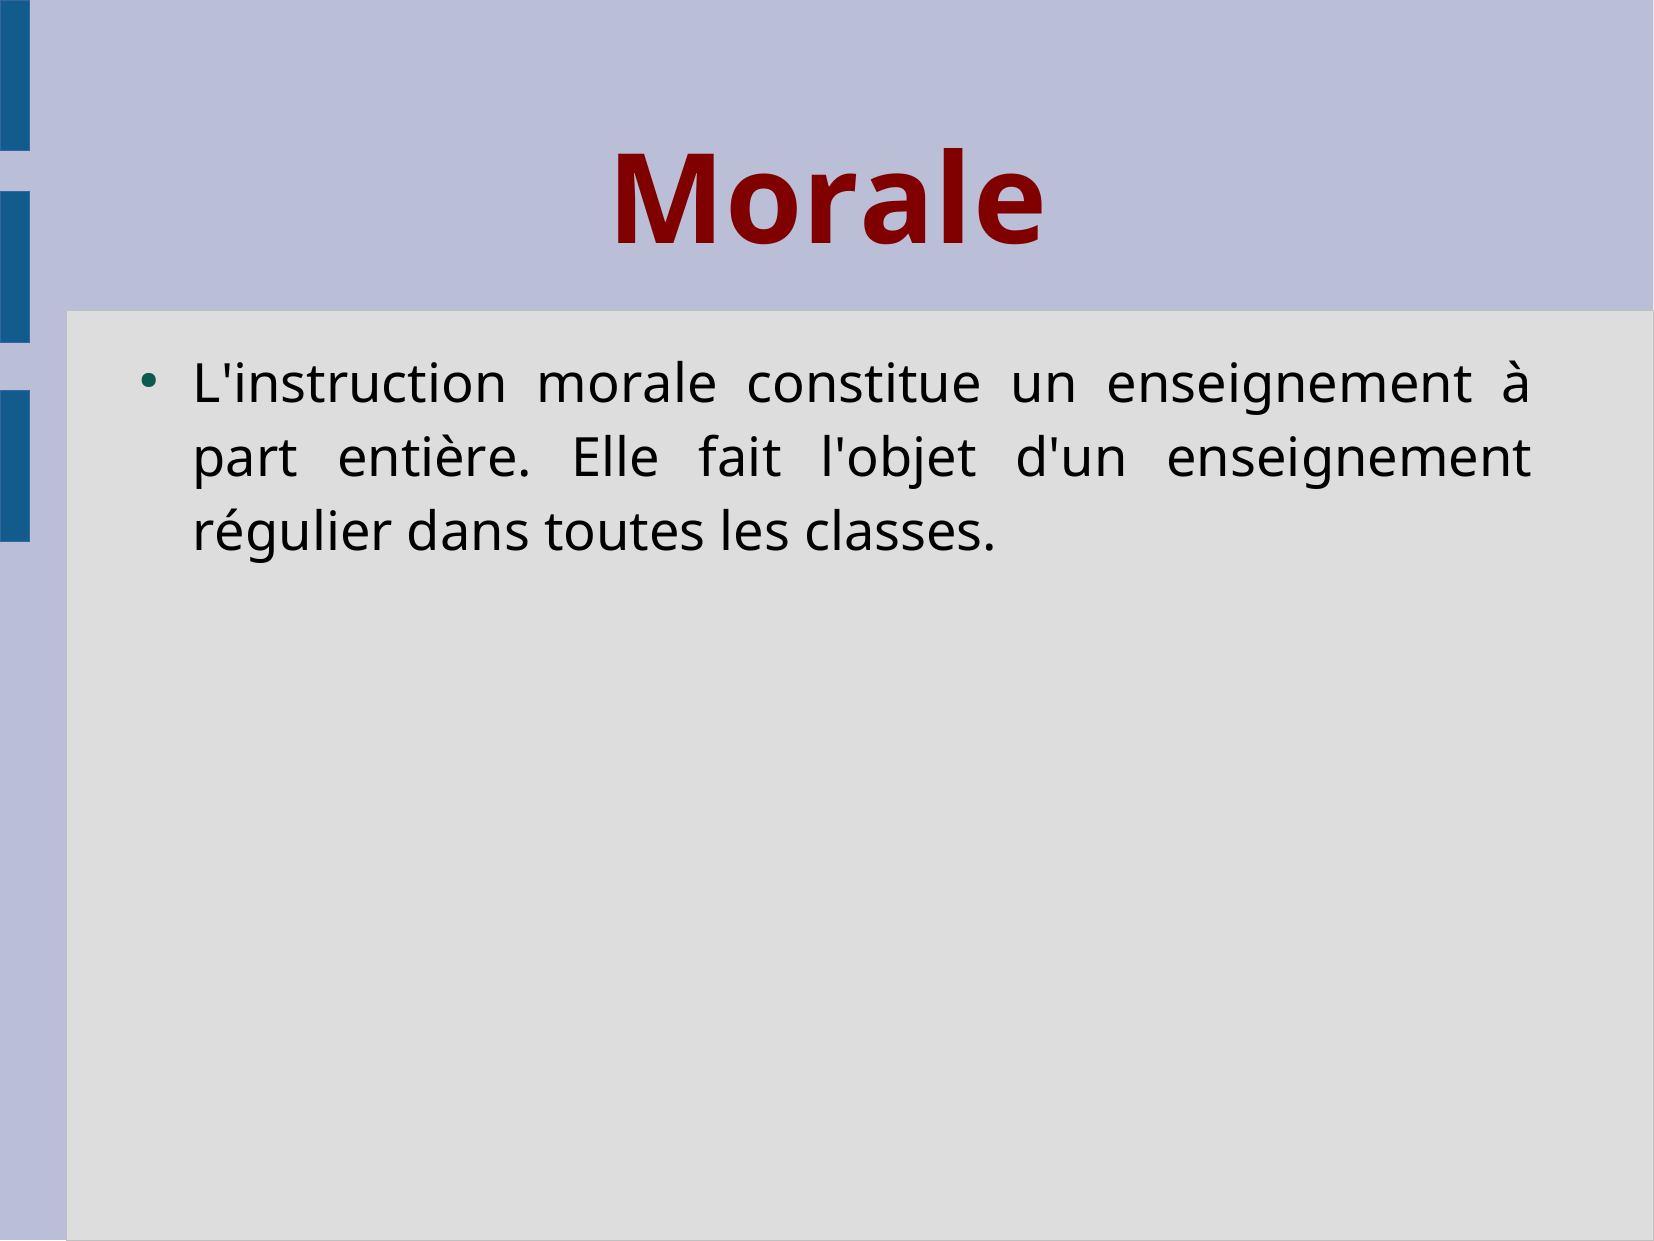

# Morale
L'instruction morale constitue un enseignement à part entière. Elle fait l'objet d'un enseignement régulier dans toutes les classes.